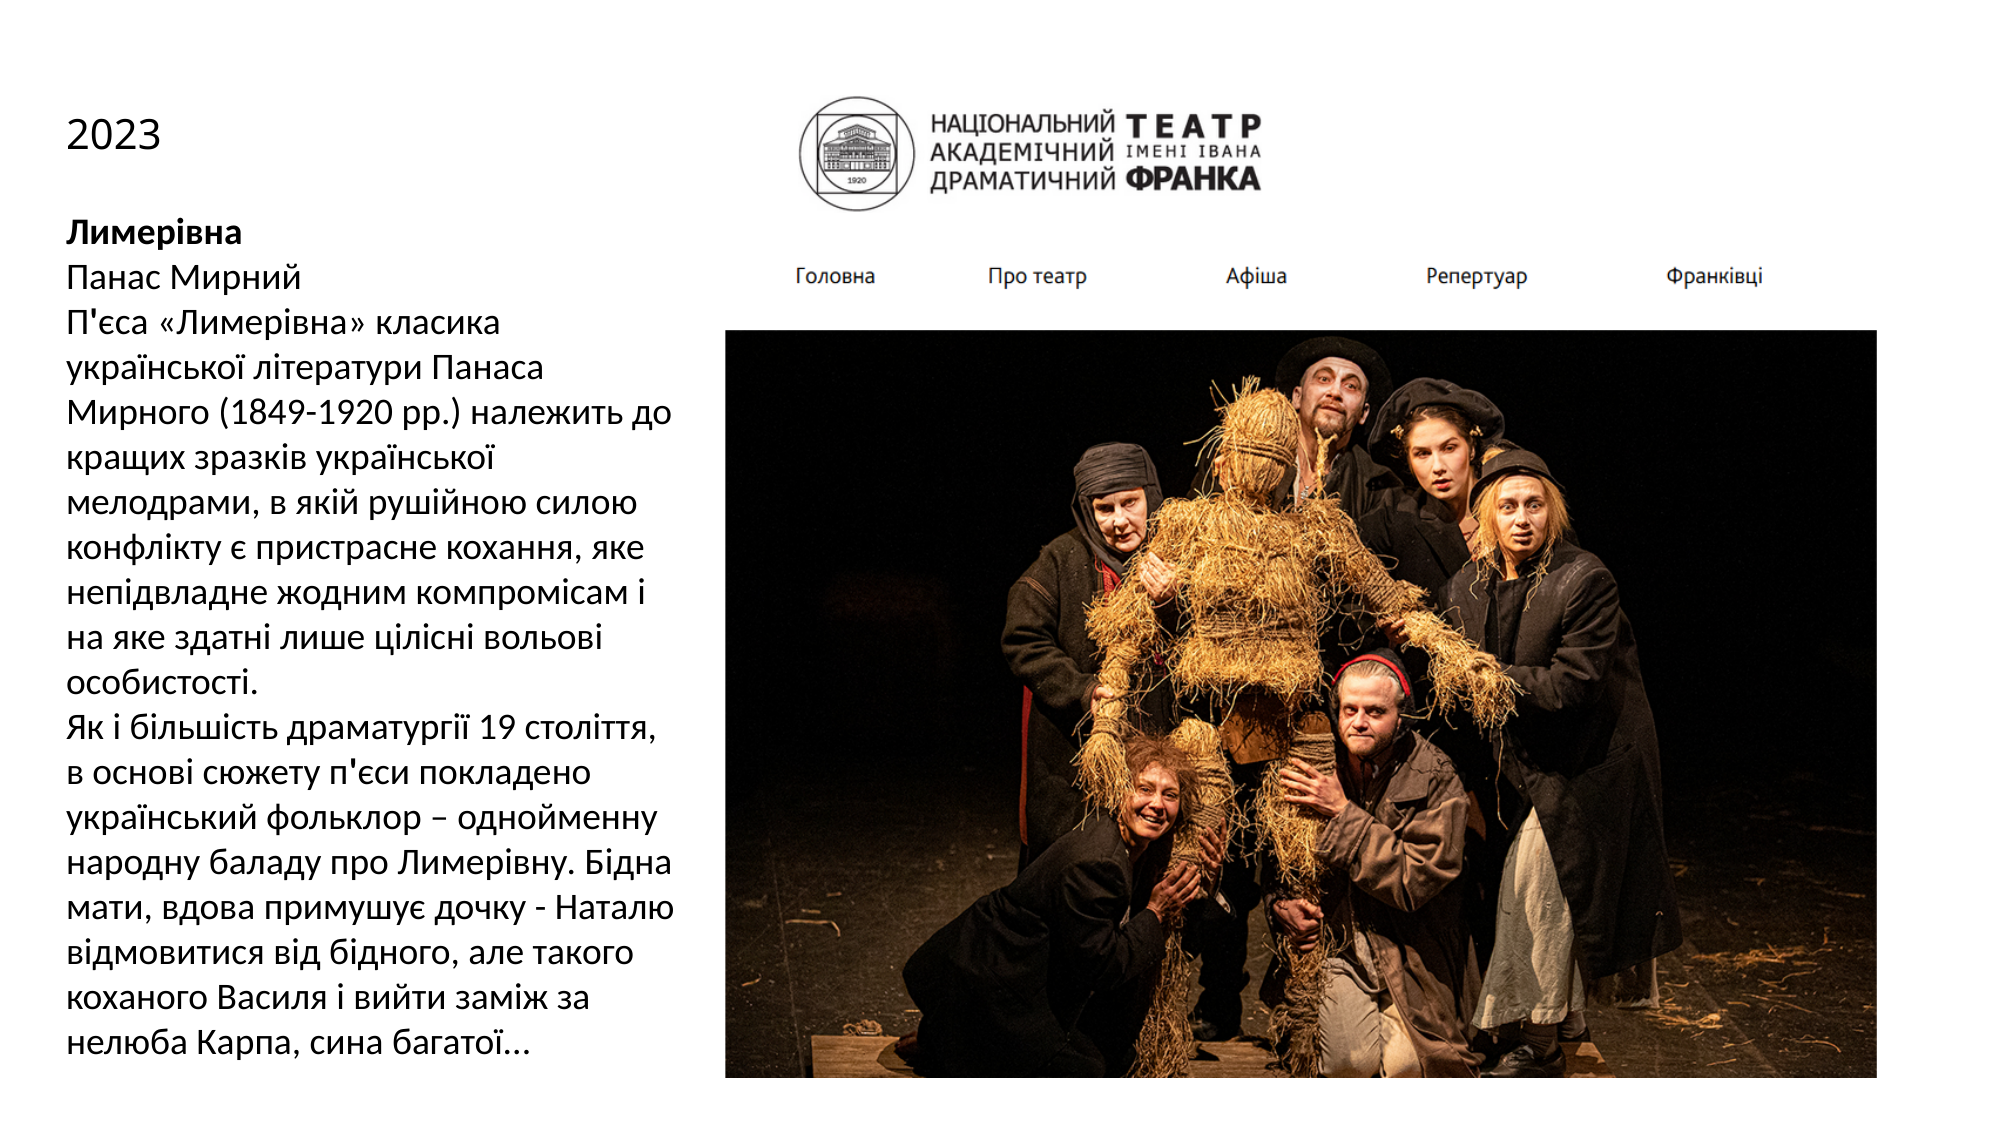

# 2023
Лимерівна
Панас Мирний
П'єса «Лимерівна» класика української літератури Панаса Мирного (1849-1920 рр.) належить до кращих зразків української мелодрами, в якій рушійною силою конфлікту є пристрасне кохання, яке непідвладне жодним компромісам і на яке здатні лише цілісні вольові особистості.
Як і більшість драматургії 19 століття, в основі сюжету п'єси покладено український фольклор – однойменну народну баладу про Лимерівну. Бідна мати, вдова примушує дочку - Наталю відмовитися від бідного, але такого коханого Василя і вийти заміж за нелюба Карпа, сина багатої...